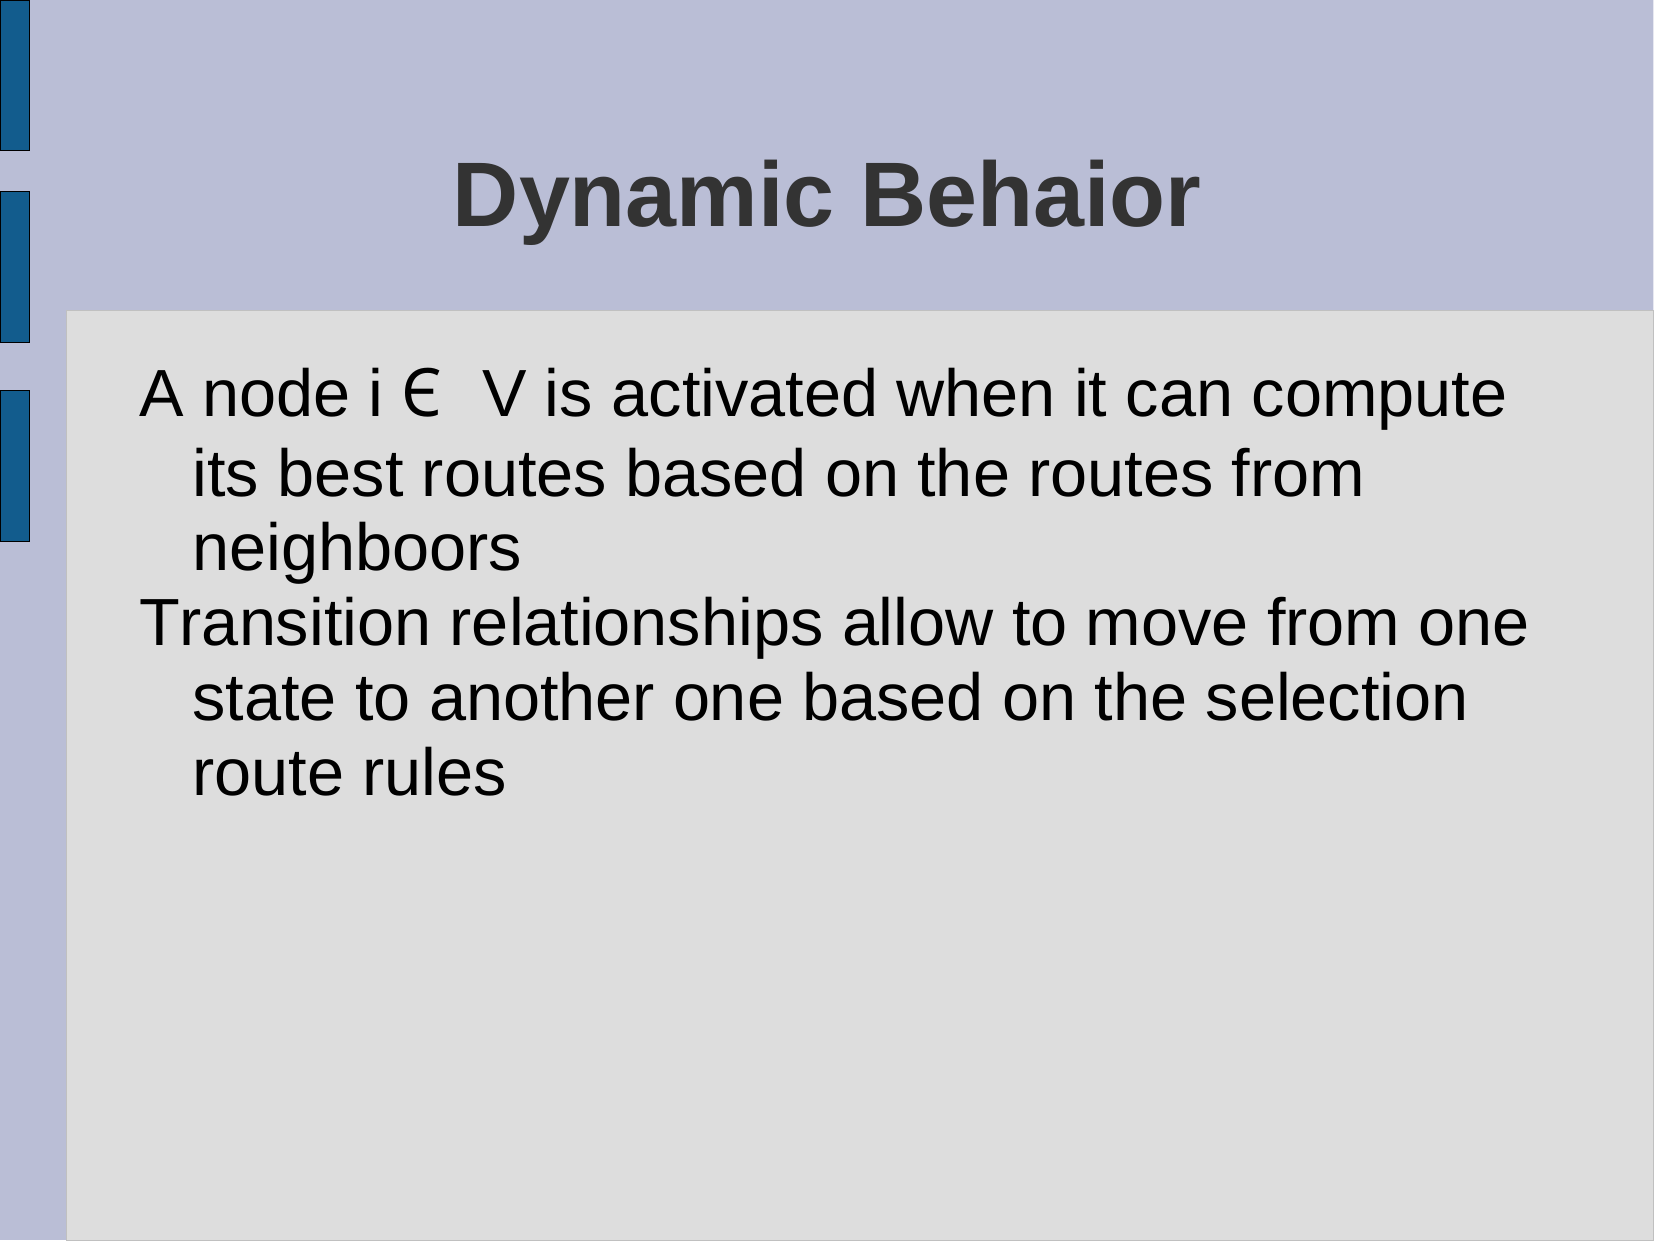

# Dynamic Behaior
A node i Є V is activated when it can compute its best routes based on the routes from neighboors
Transition relationships allow to move from one state to another one based on the selection route rules